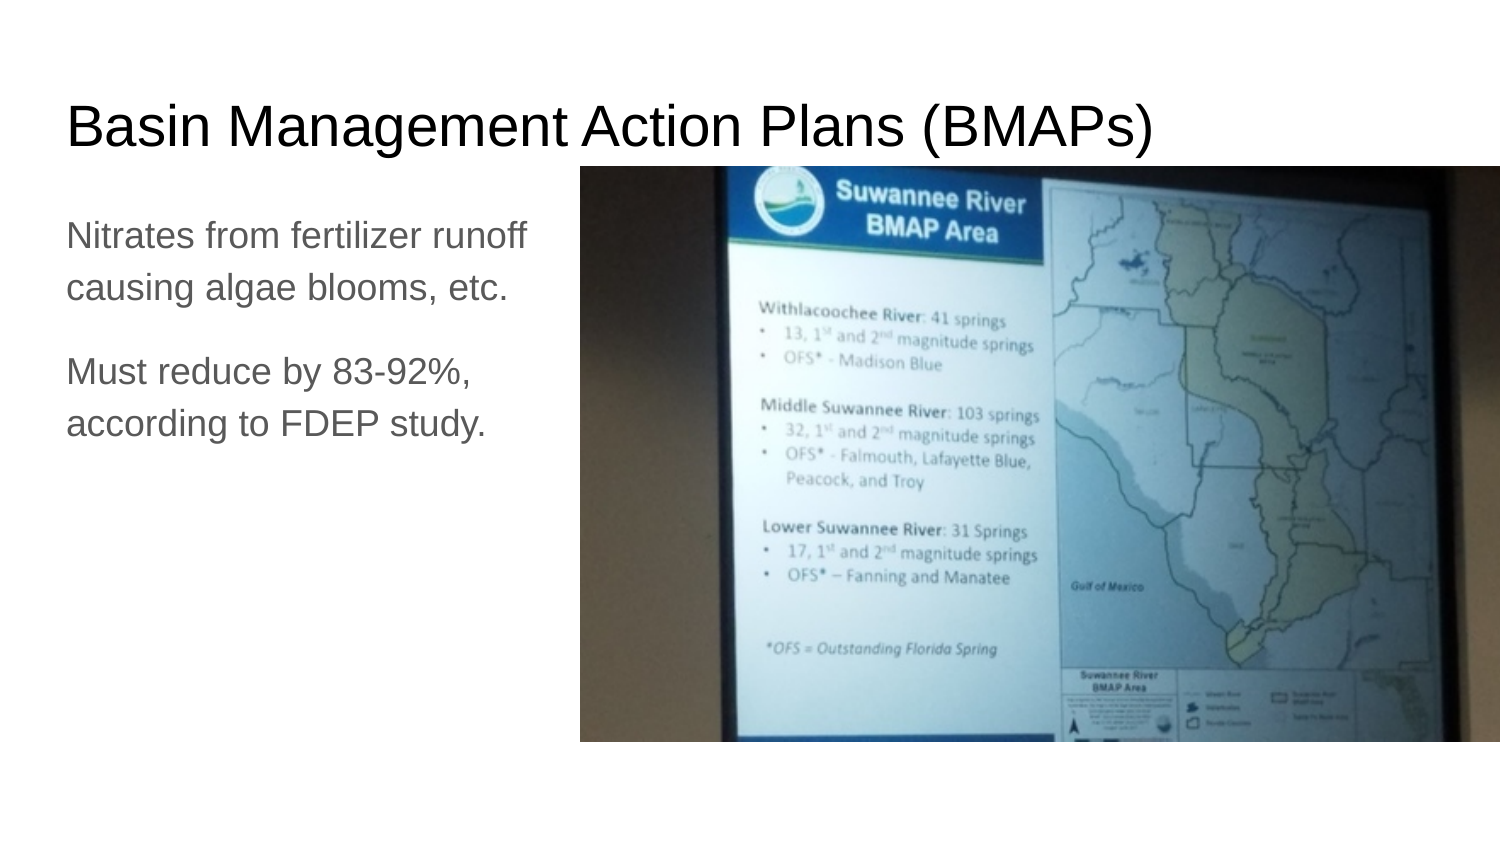

# Basin Management Action Plans (BMAPs)
Nitrates from fertilizer runoff causing algae blooms, etc.
Must reduce by 83-92%, according to FDEP study.